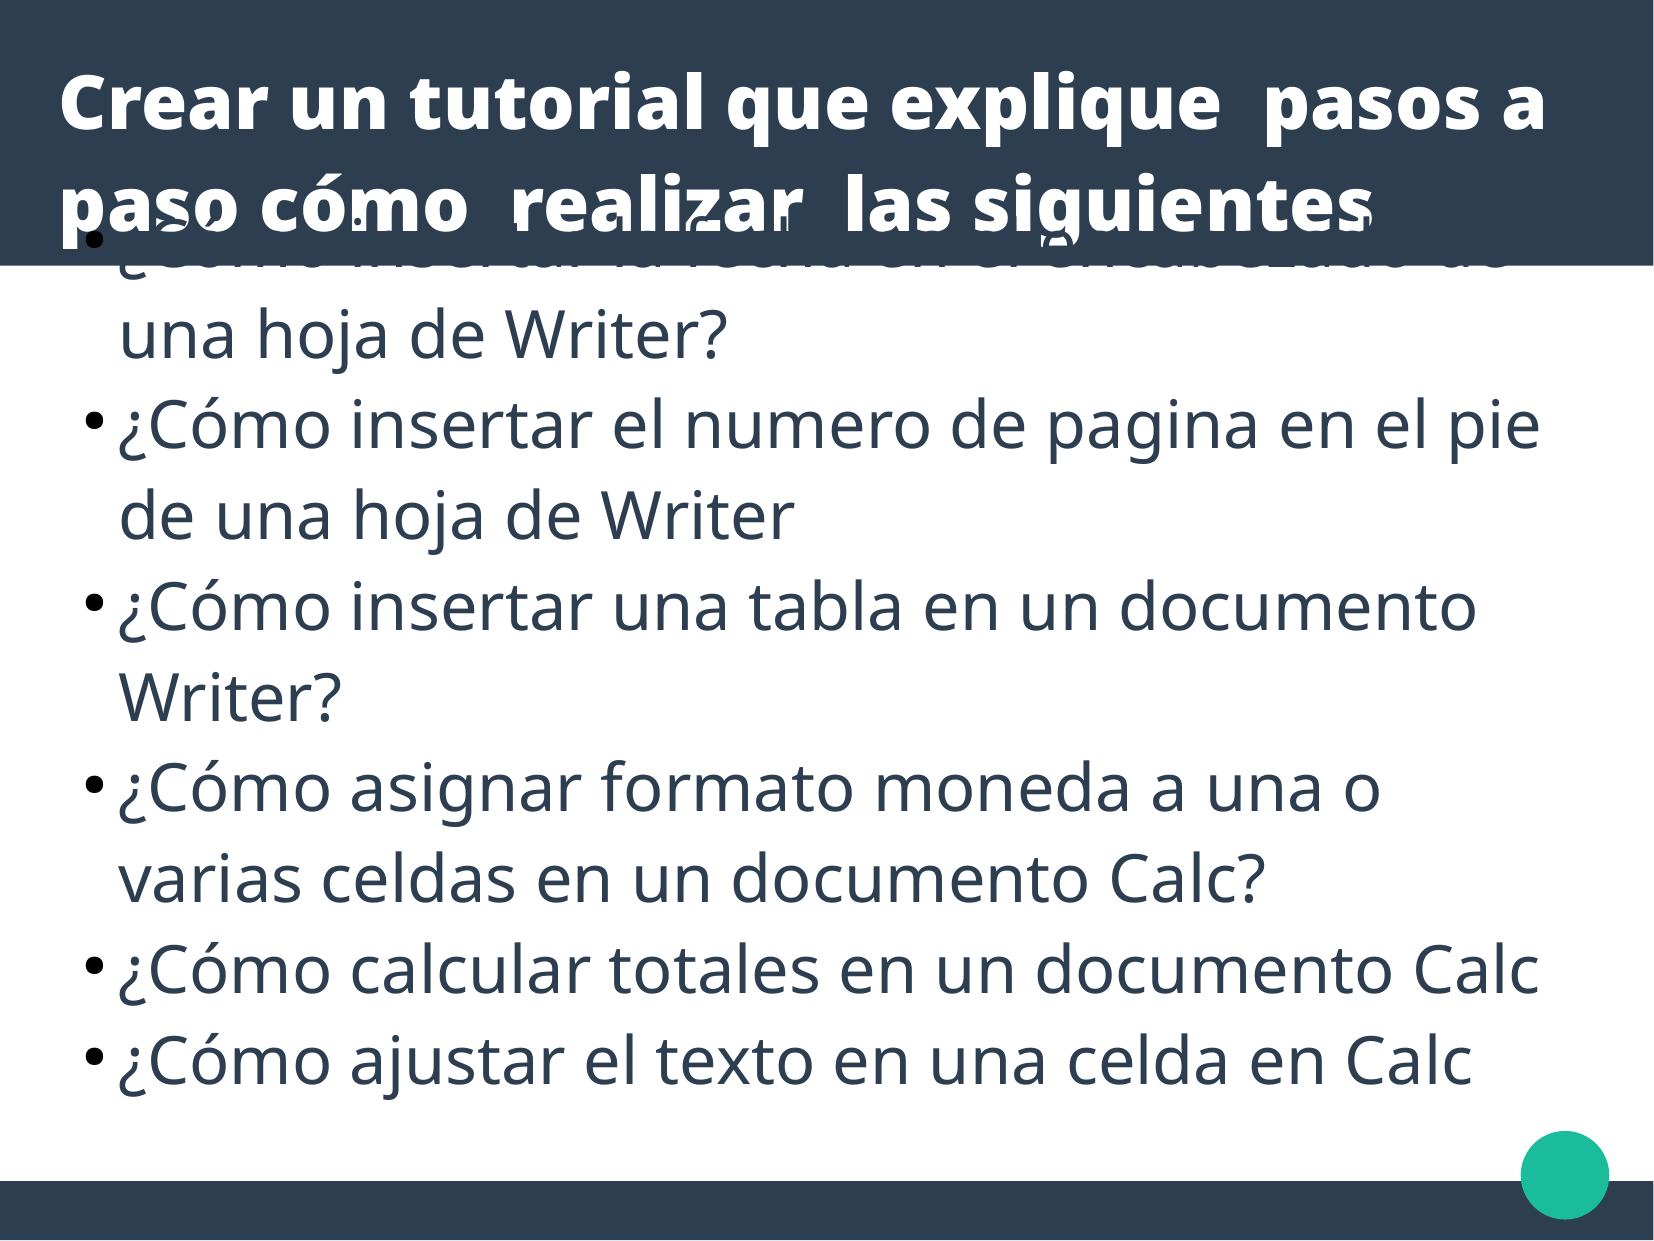

# Crear un tutorial que explique pasos a paso cómo realizar las siguientes acciones:
¿Cómo insertar la fecha en el encabezado de una hoja de Writer?
¿Cómo insertar el numero de pagina en el pie de una hoja de Writer
¿Cómo insertar una tabla en un documento Writer?
¿Cómo asignar formato moneda a una o varias celdas en un documento Calc?
¿Cómo calcular totales en un documento Calc
¿Cómo ajustar el texto en una celda en Calc